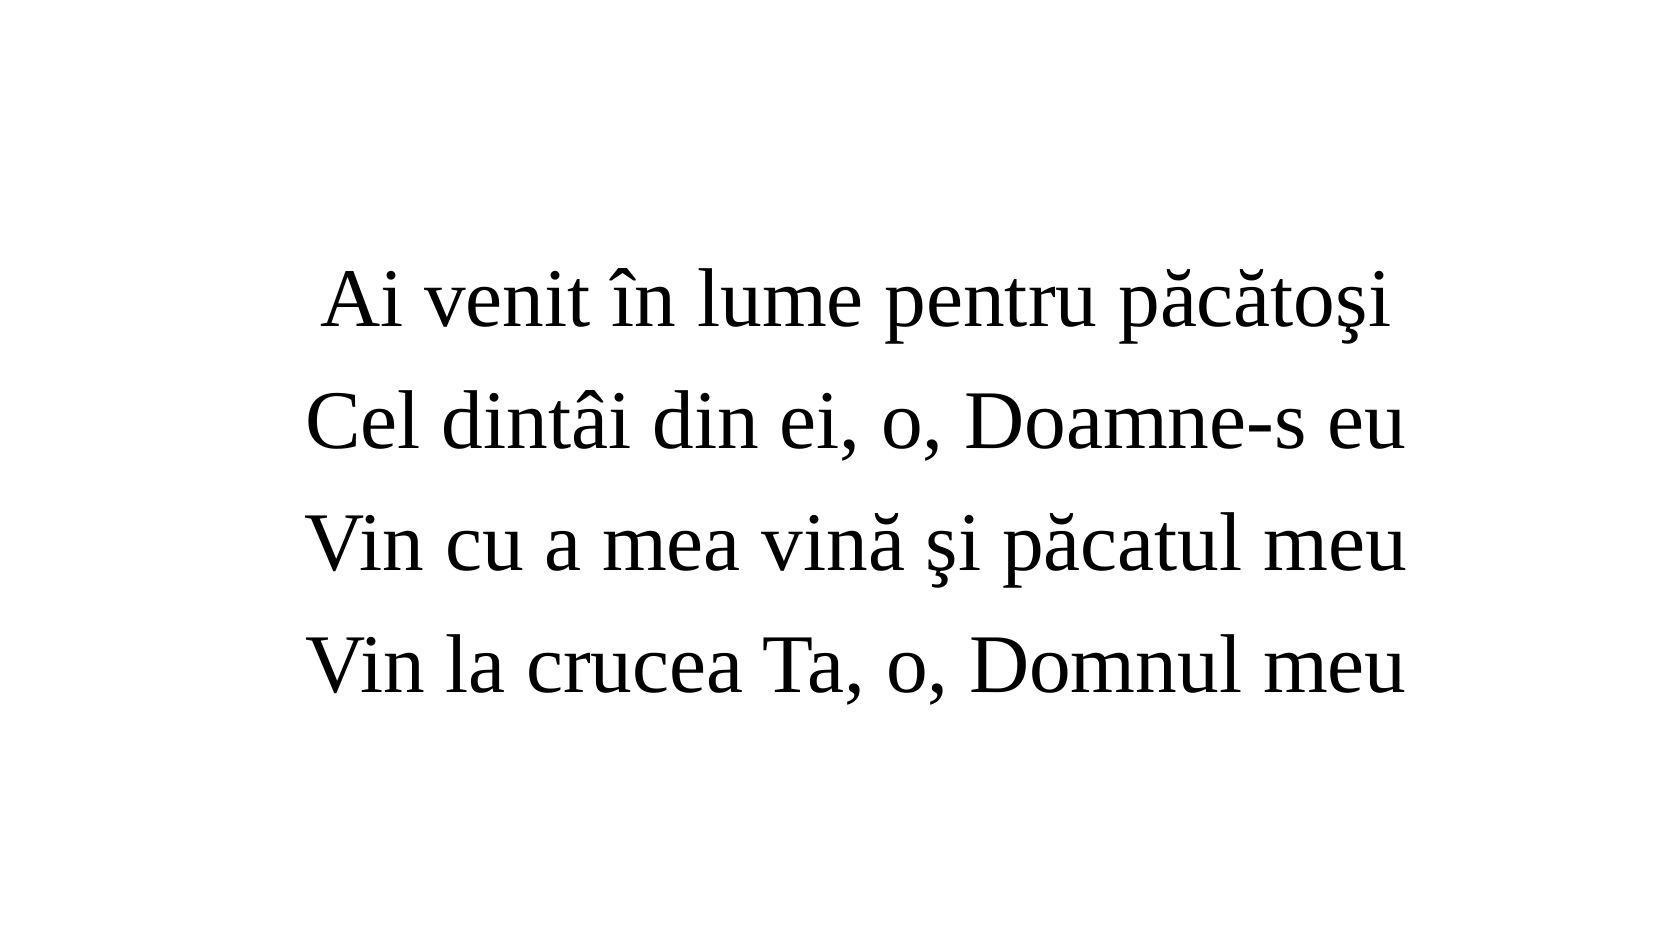

# Ai venit în lume pentru păcătoşi
Cel dintâi din ei, o, Doamne-s eu
Vin cu a mea vină şi păcatul meu
Vin la crucea Ta, o, Domnul meu